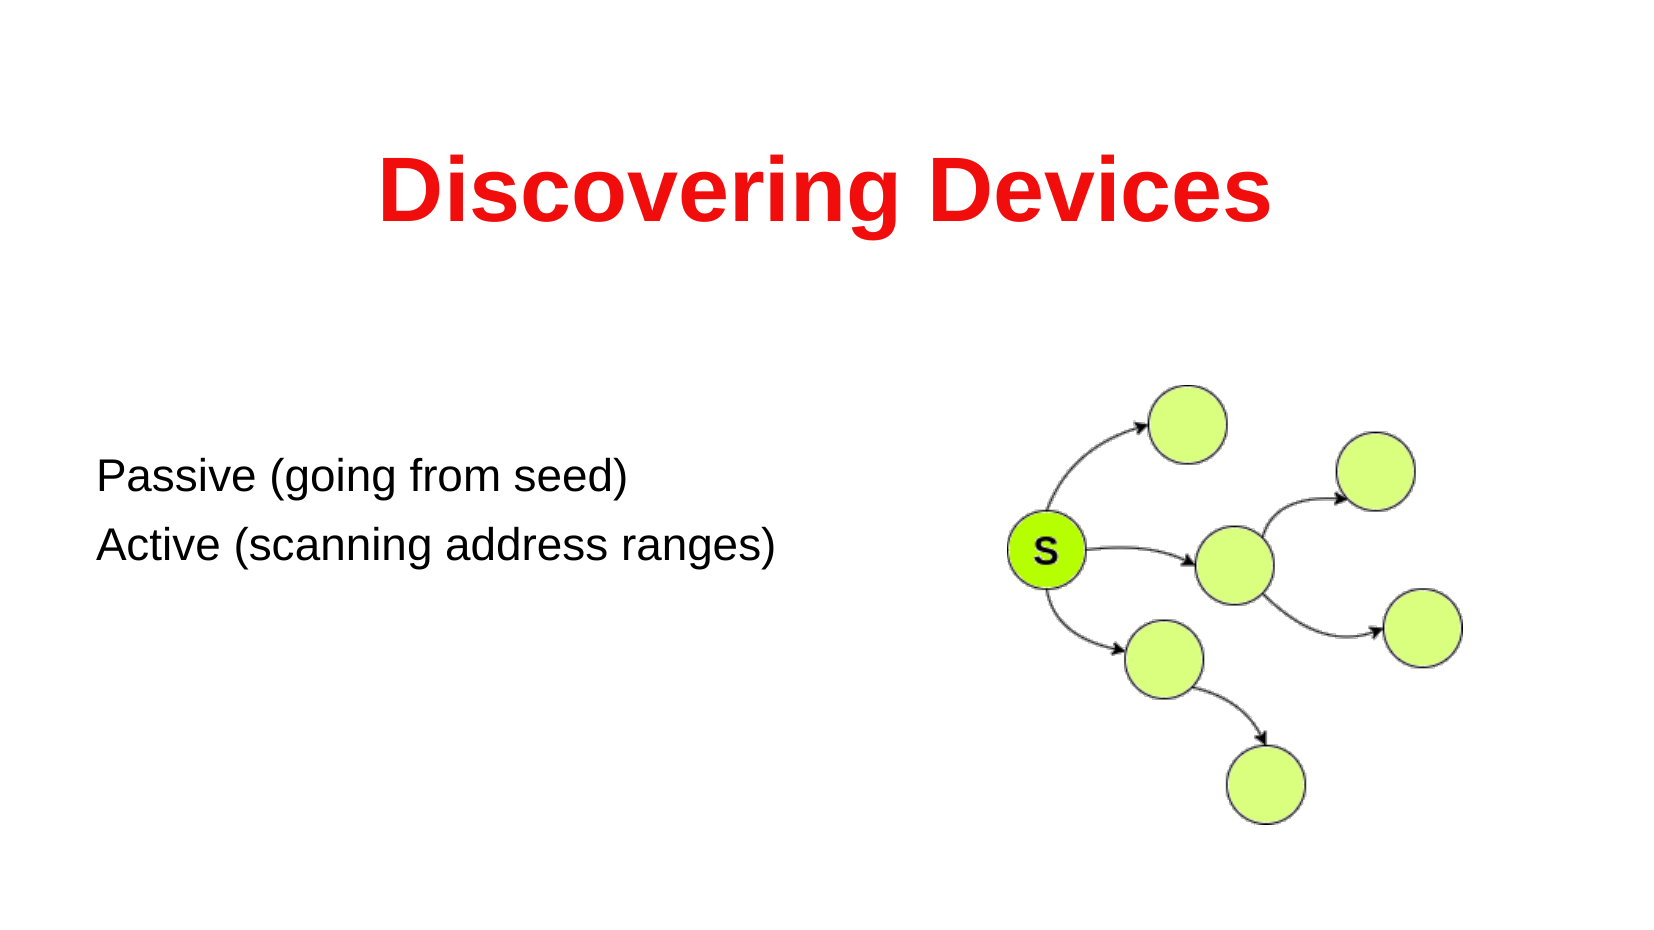

# Discovering Devices
Passive (going from seed)
Active (scanning address ranges)